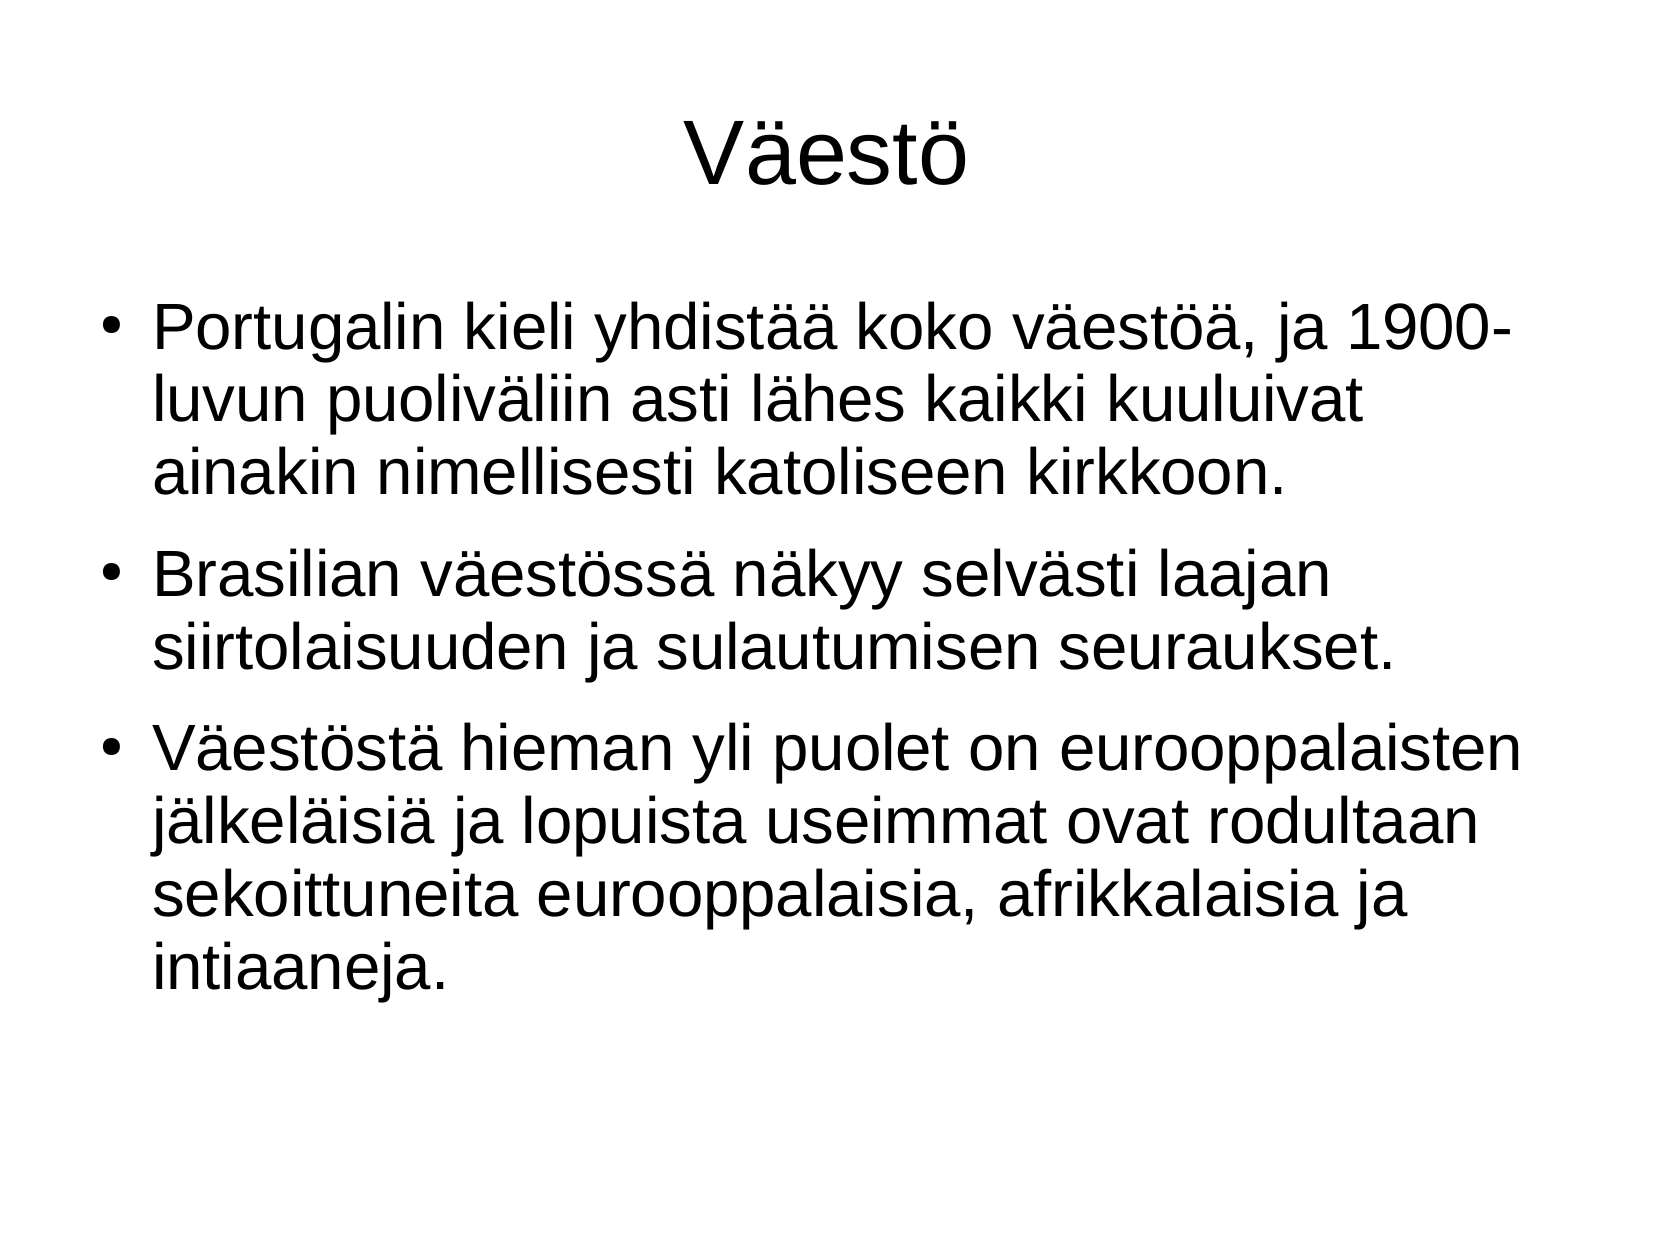

# Väestö
Portugalin kieli yhdistää koko väestöä, ja 1900-luvun puoliväliin asti lähes kaikki kuuluivat ainakin nimellisesti katoliseen kirkkoon.
Brasilian väestössä näkyy selvästi laajan siirtolaisuuden ja sulautumisen seuraukset.
Väestöstä hieman yli puolet on eurooppalaisten jälkeläisiä ja lopuista useimmat ovat rodultaan sekoittuneita eurooppalaisia, afrikkalaisia ja intiaaneja.